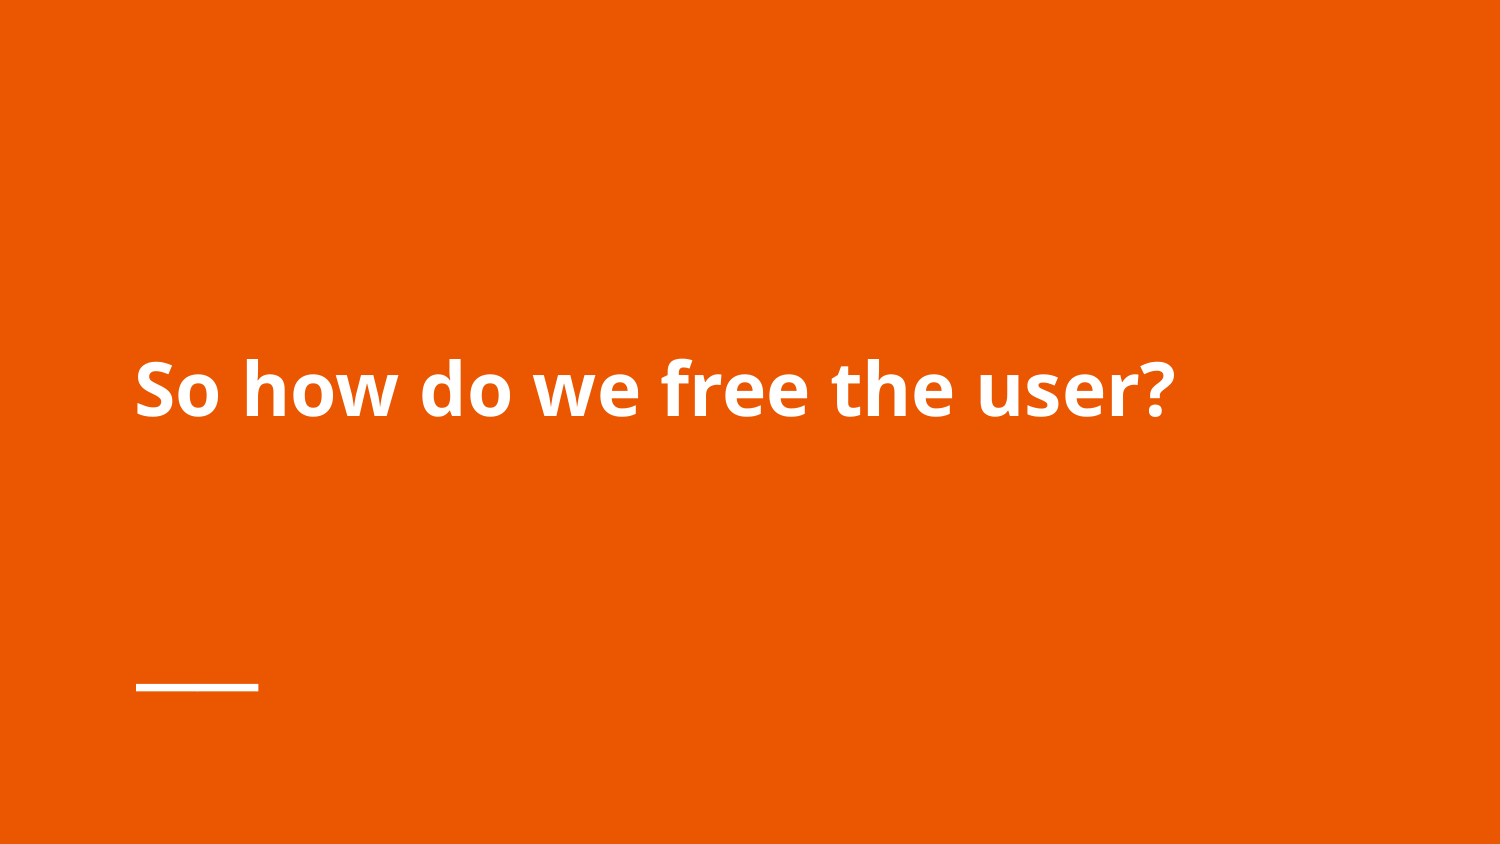

# So how do we free the user?